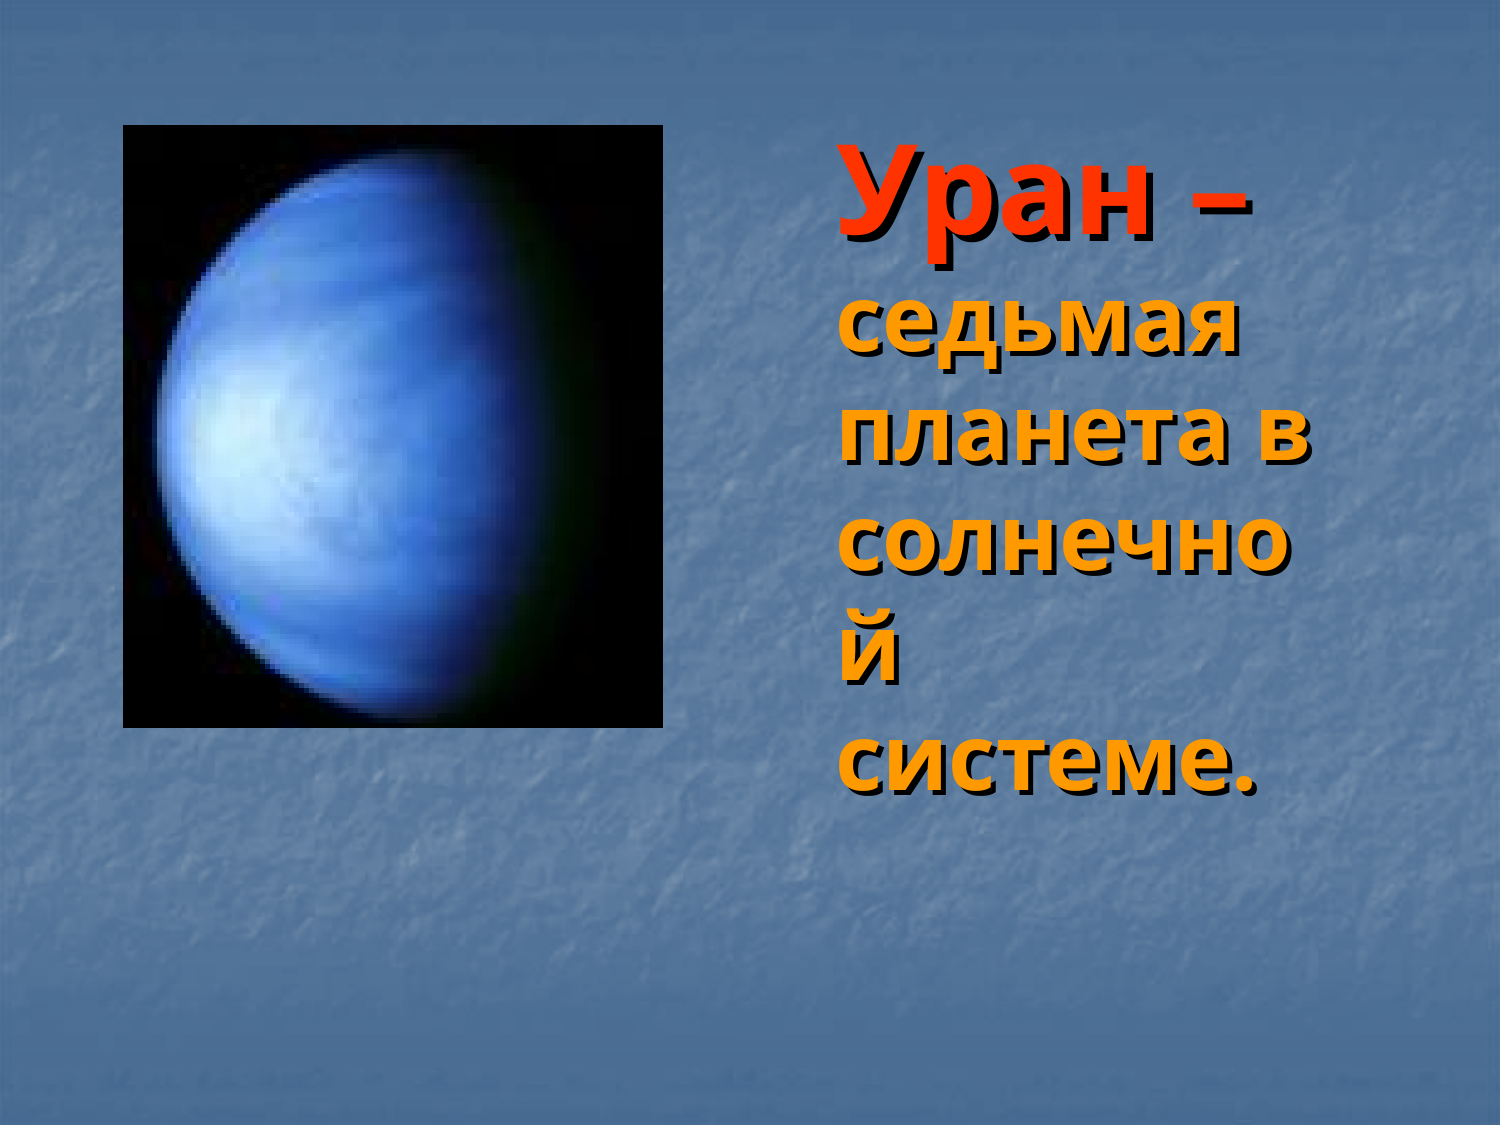

Уран –
седьмая
планета в
солнечной
системе.